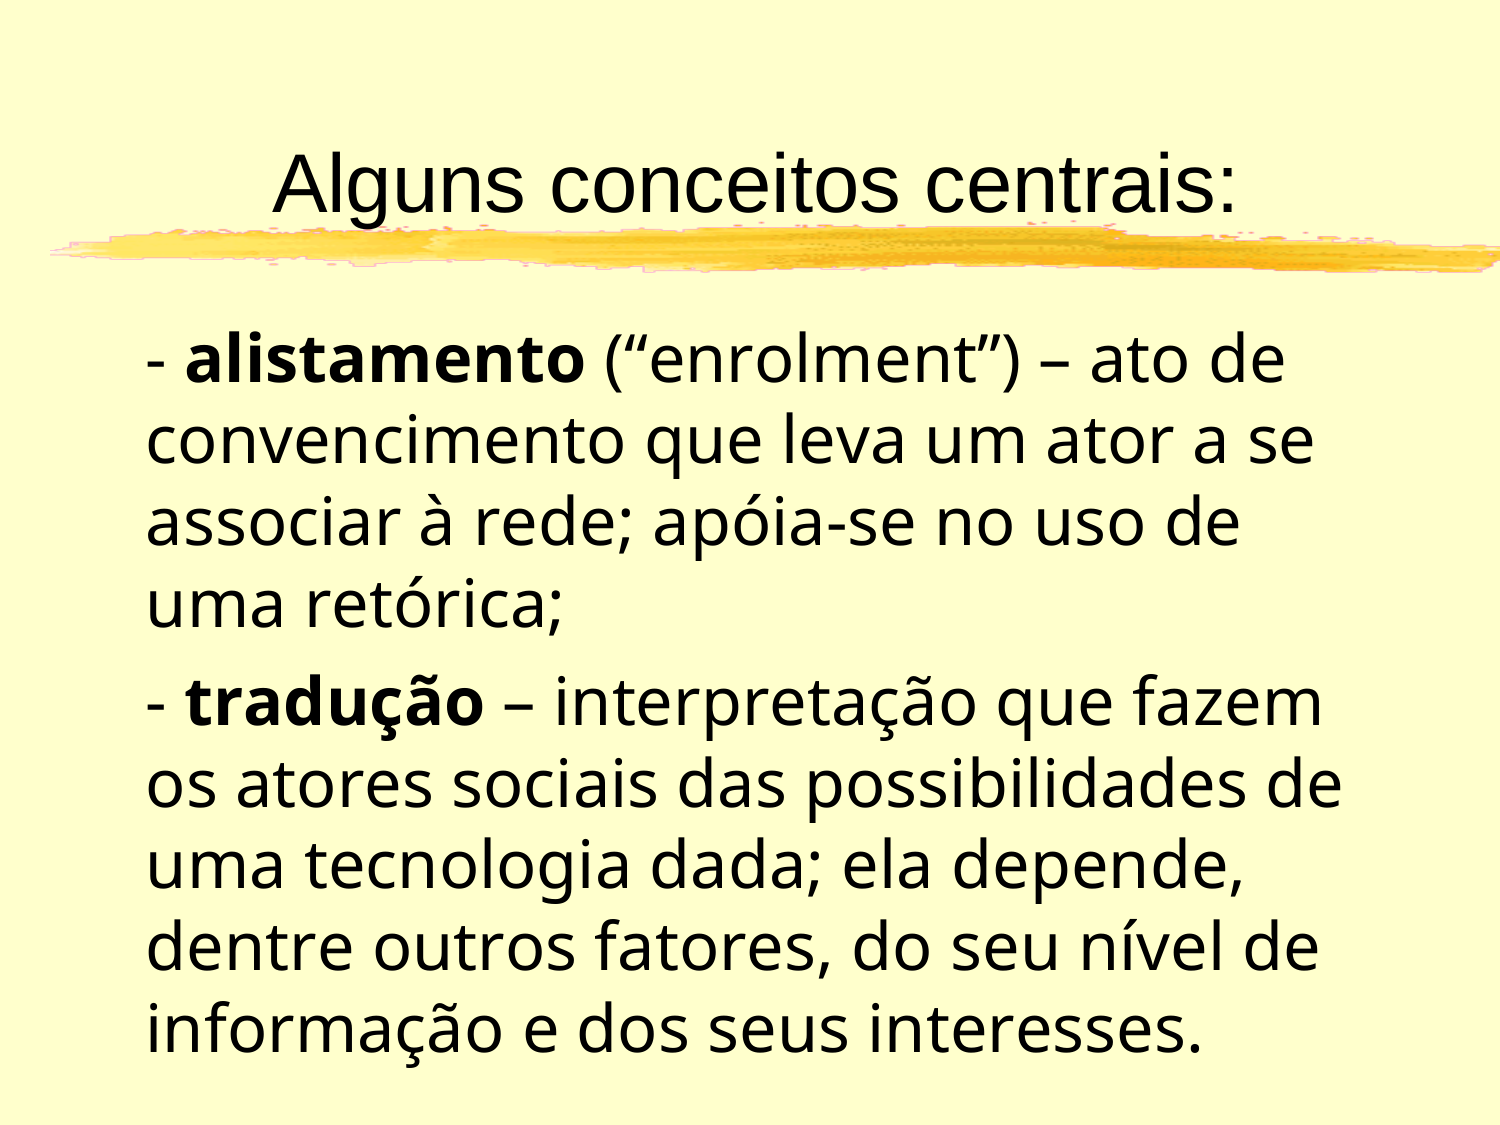

# Alguns conceitos centrais:
	- alistamento (“enrolment”) – ato de convencimento que leva um ator a se associar à rede; apóia-se no uso de uma retórica;
	- tradução – interpretação que fazem os atores sociais das possibilidades de uma tecnologia dada; ela depende, dentre outros fatores, do seu nível de informação e dos seus interesses.